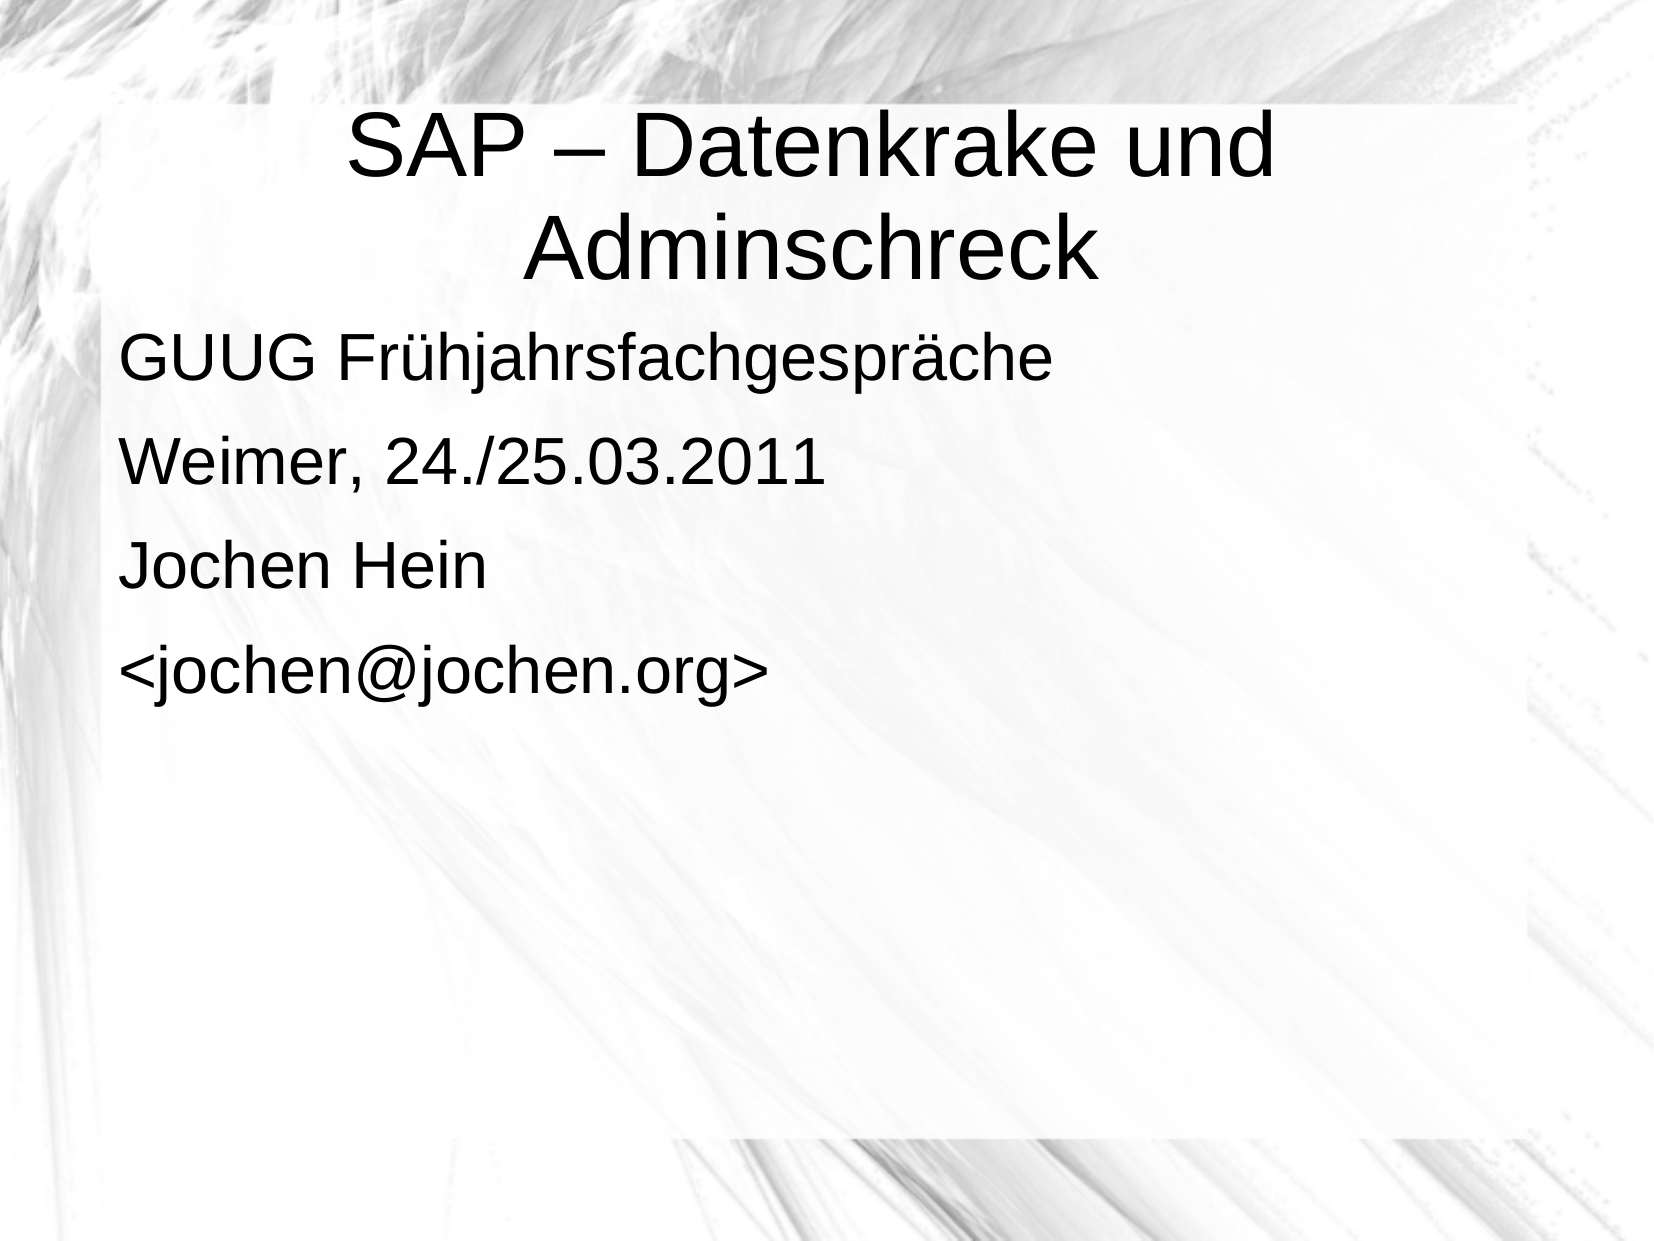

# SAP – Datenkrake und Adminschreck
GUUG Frühjahrsfachgespräche
Weimer, 24./25.03.2011
Jochen Hein
<jochen@jochen.org>